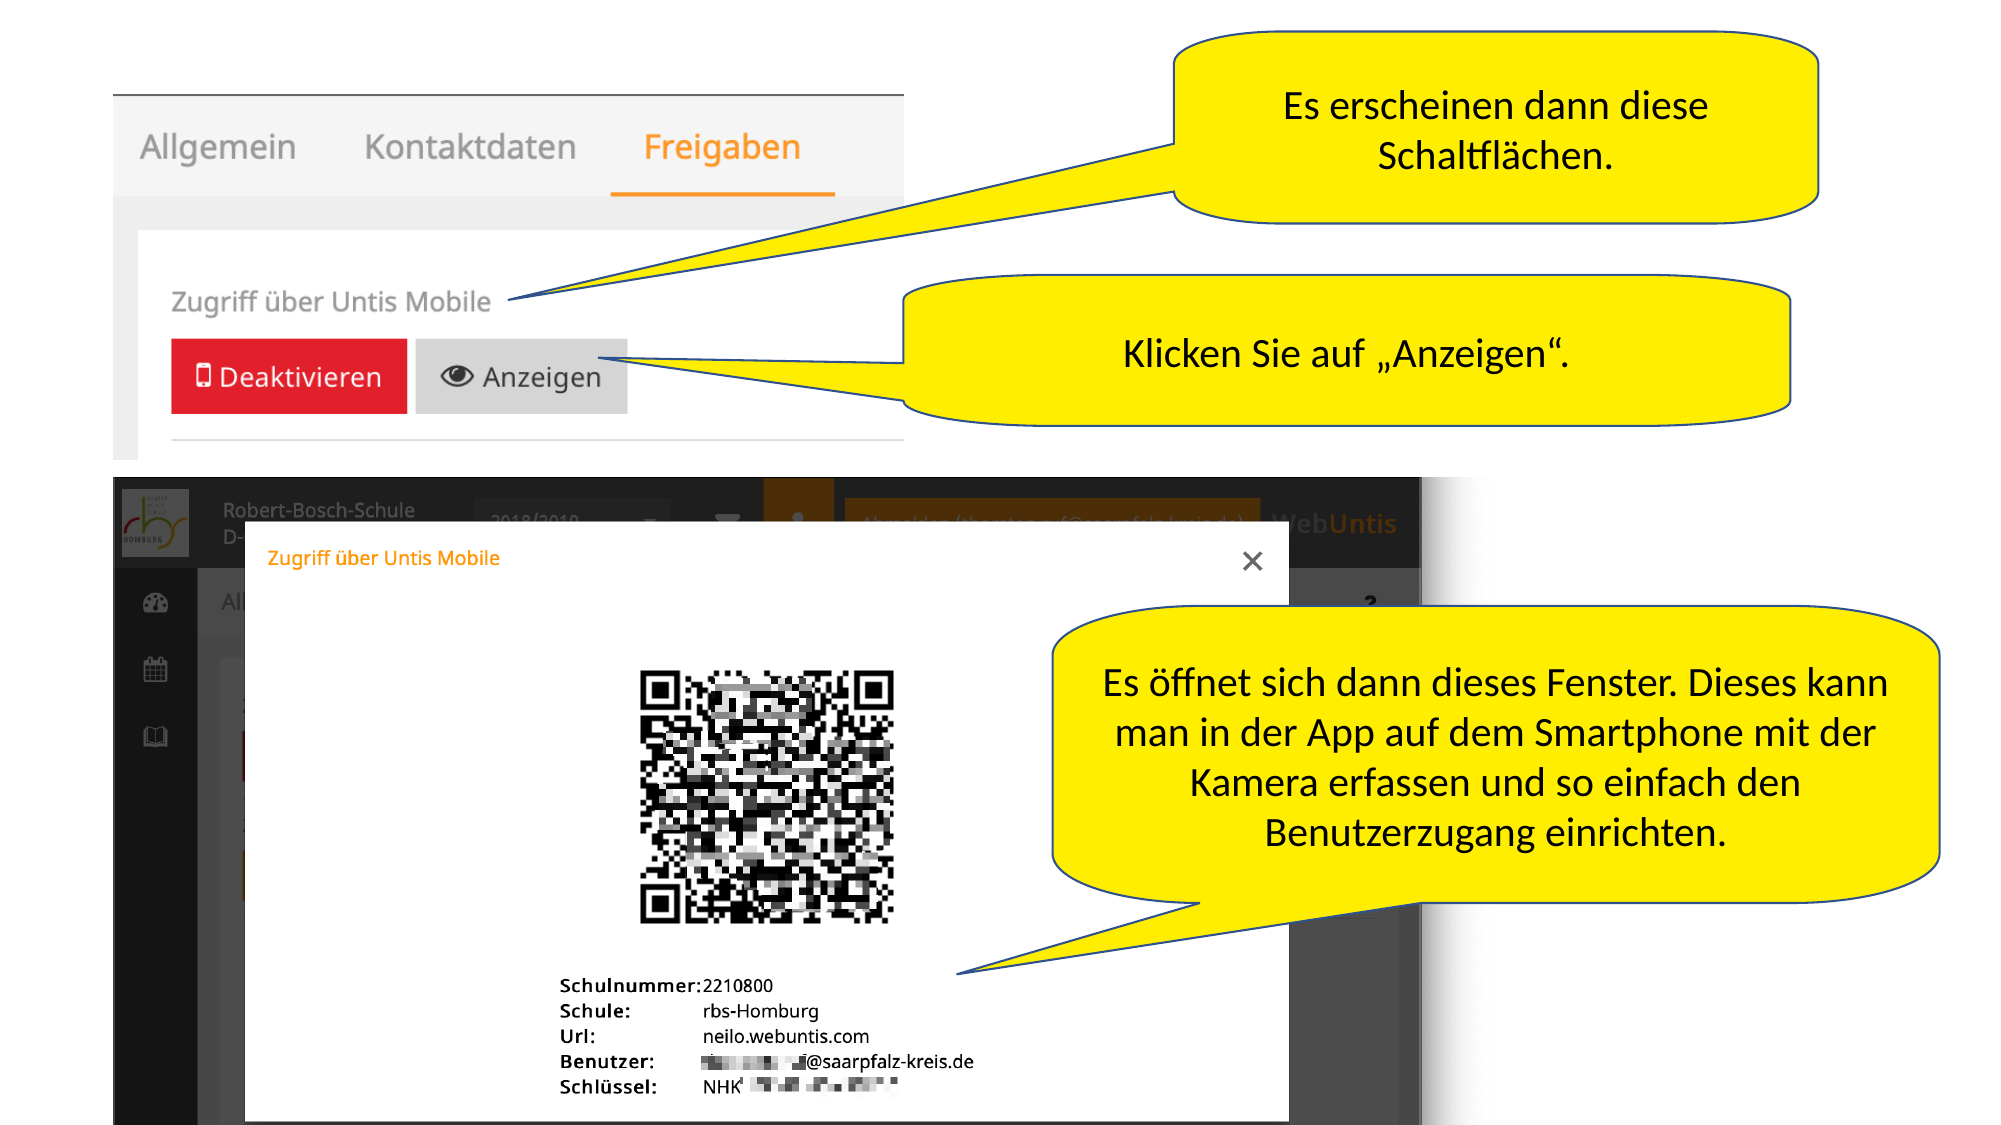

Es erscheinen dann diese Schaltflächen.
Klicken Sie auf „Anzeigen“.
Es öffnet sich dann dieses Fenster. Dieses kann man in der App auf dem Smartphone mit der Kamera erfassen und so einfach den Benutzerzugang einrichten.